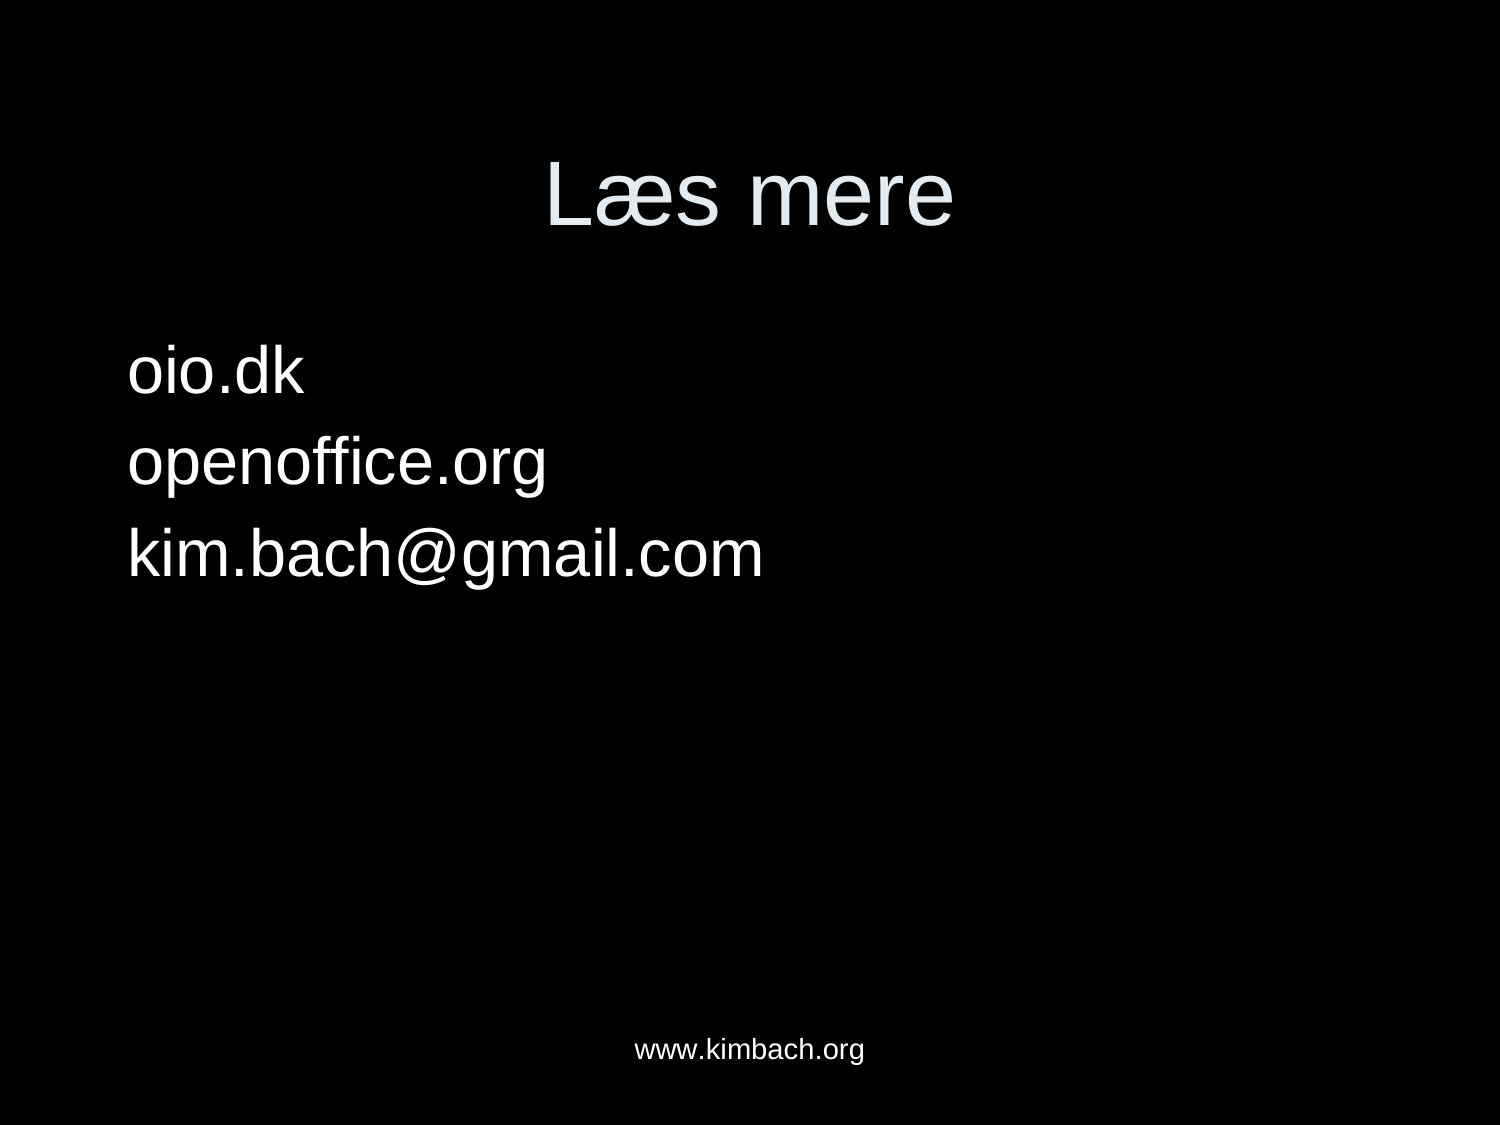

# Læs mere
oio.dk
openoffice.org
kim.bach@gmail.com
www.kimbach.org